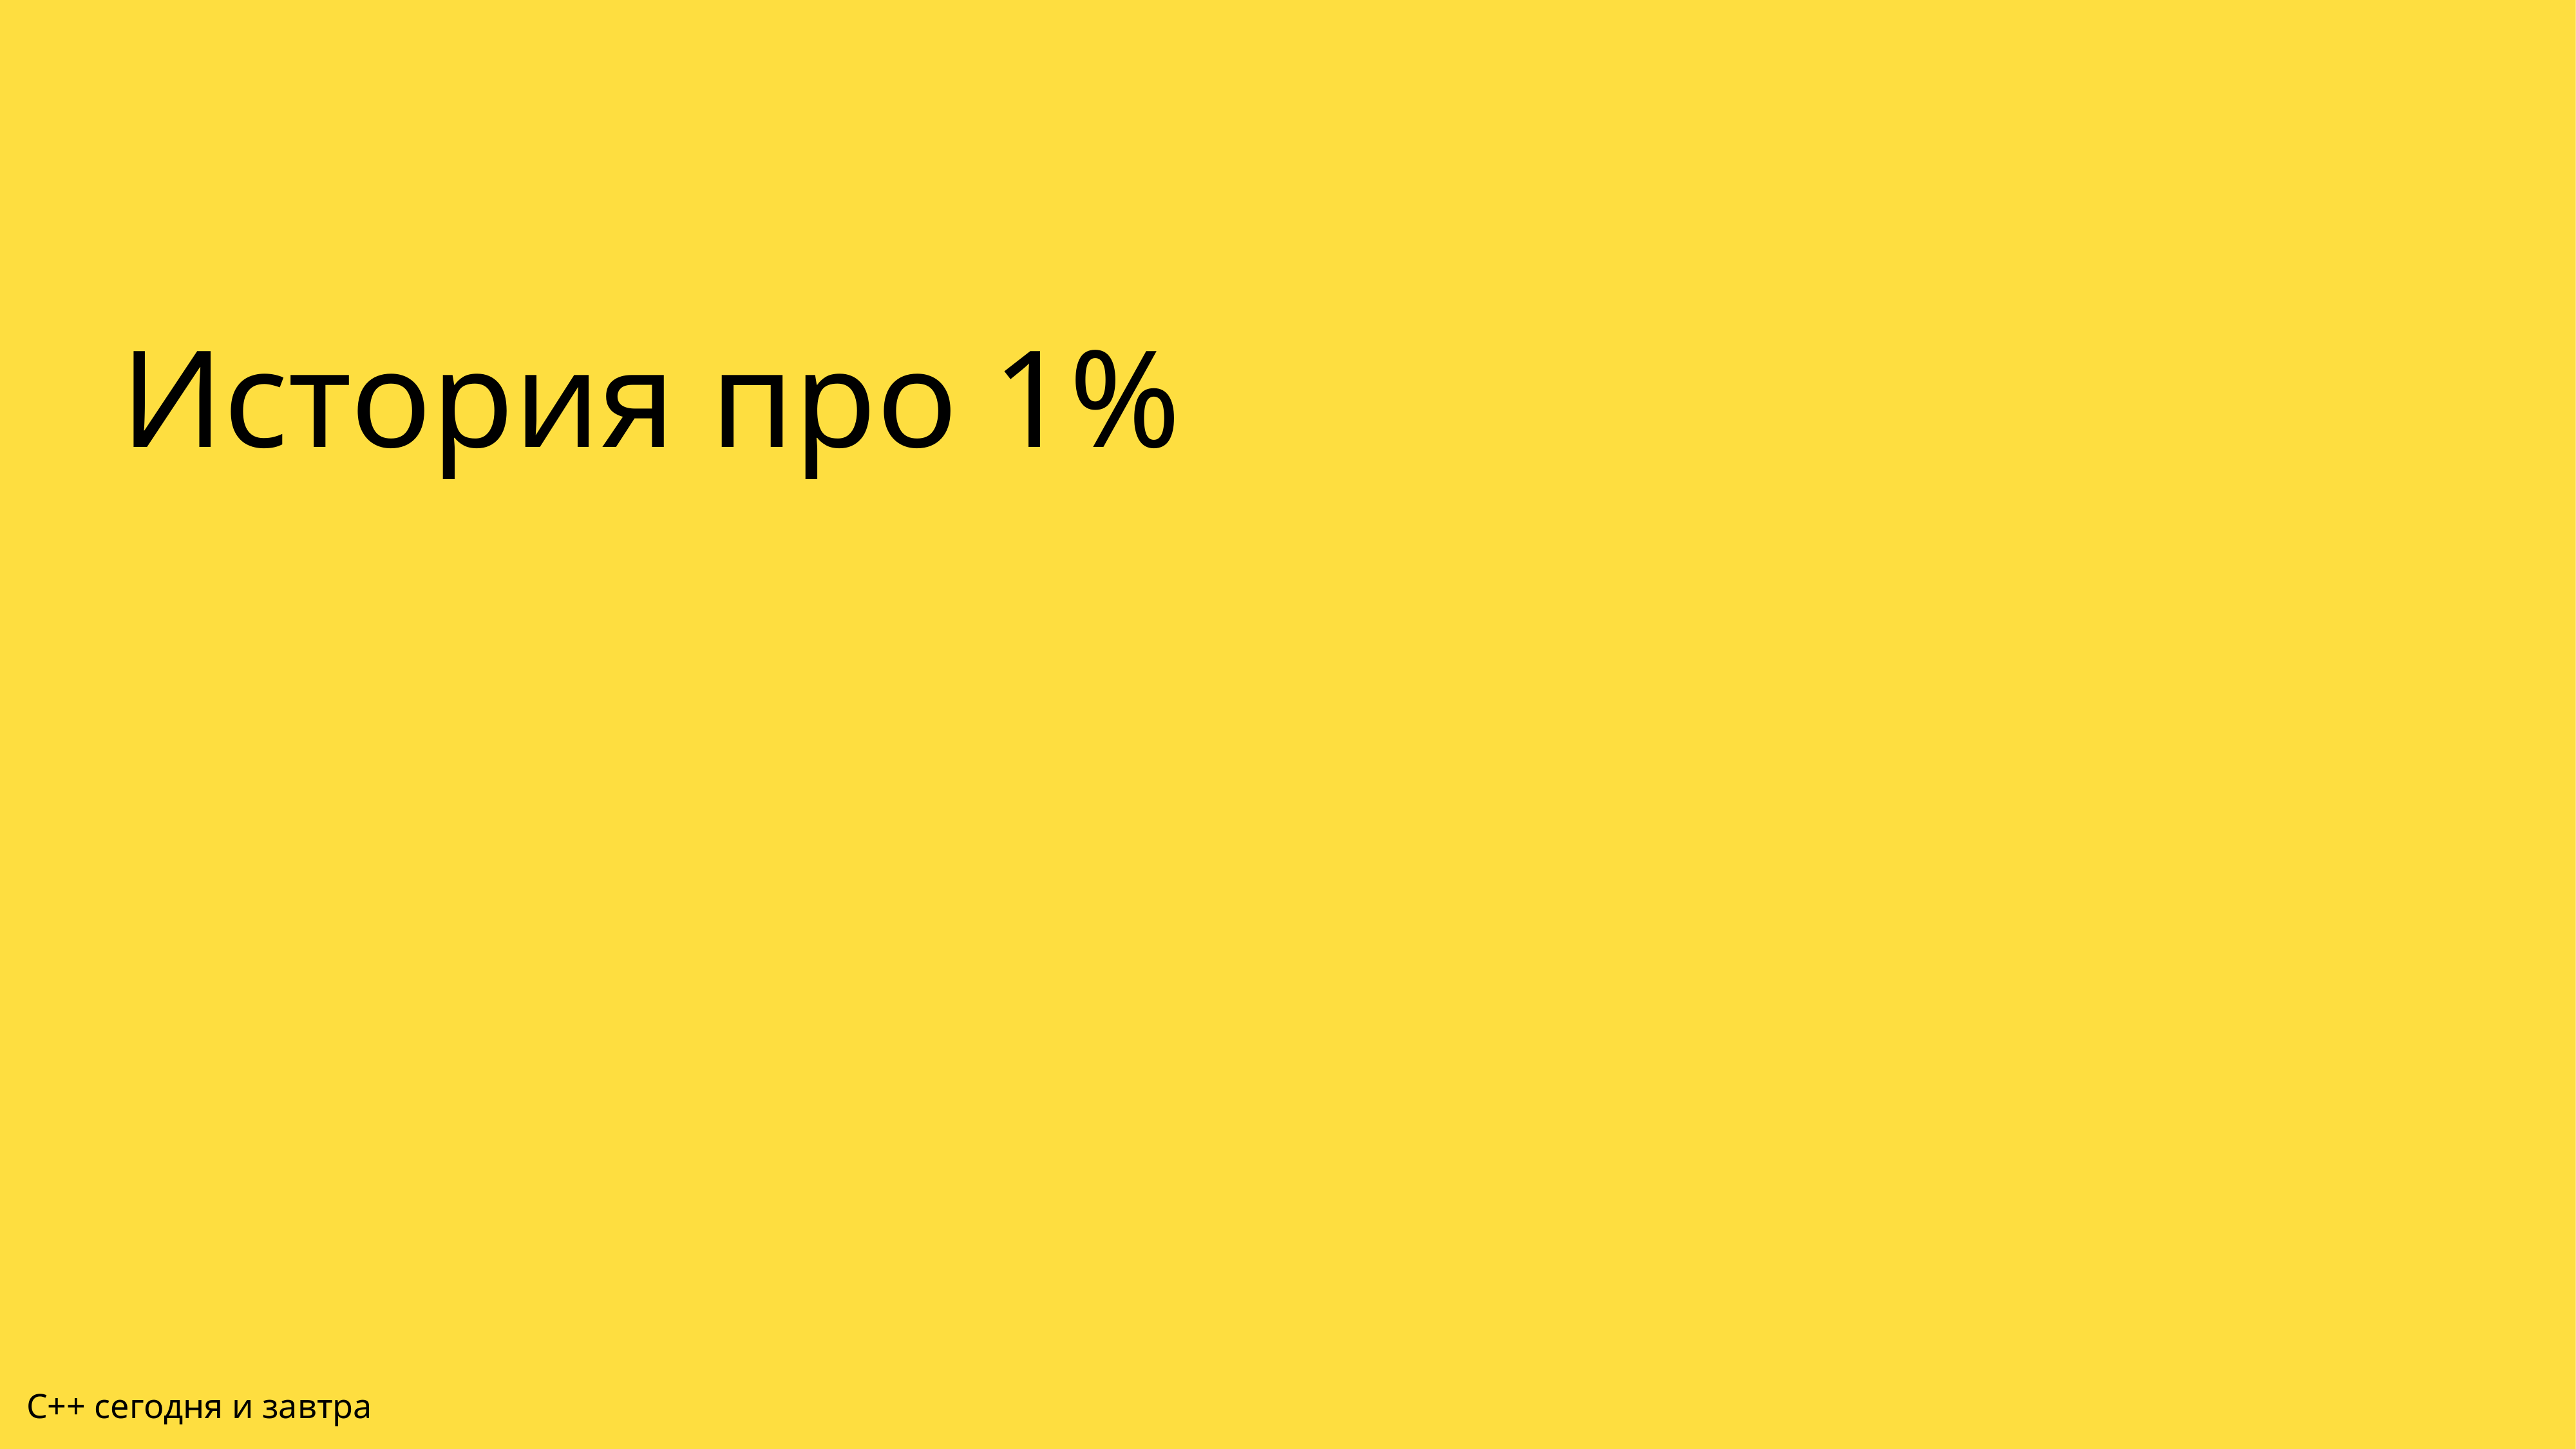

# История про 1%
C++ сегодня и завтра